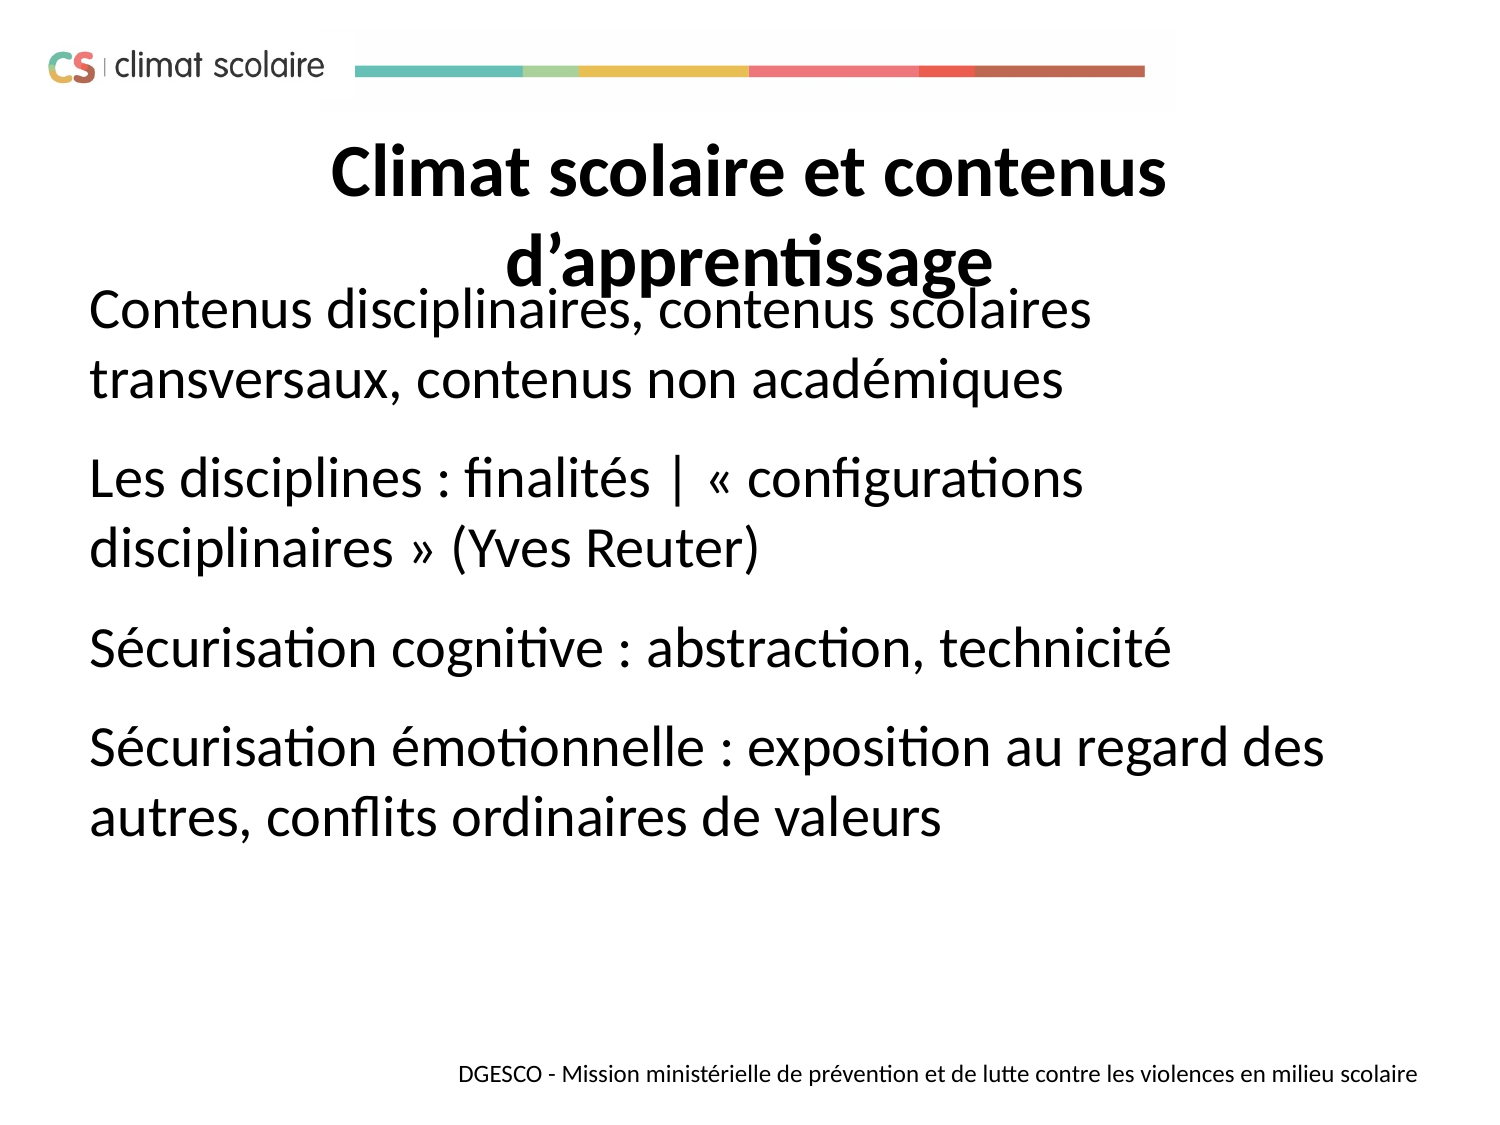

# Climat scolaire et contenus d’apprentissage
Contenus disciplinaires, contenus scolaires transversaux, contenus non académiques
Les disciplines : finalités | « configurations disciplinaires » (Yves Reuter)
Sécurisation cognitive : abstraction, technicité
Sécurisation émotionnelle : exposition au regard des autres, conflits ordinaires de valeurs